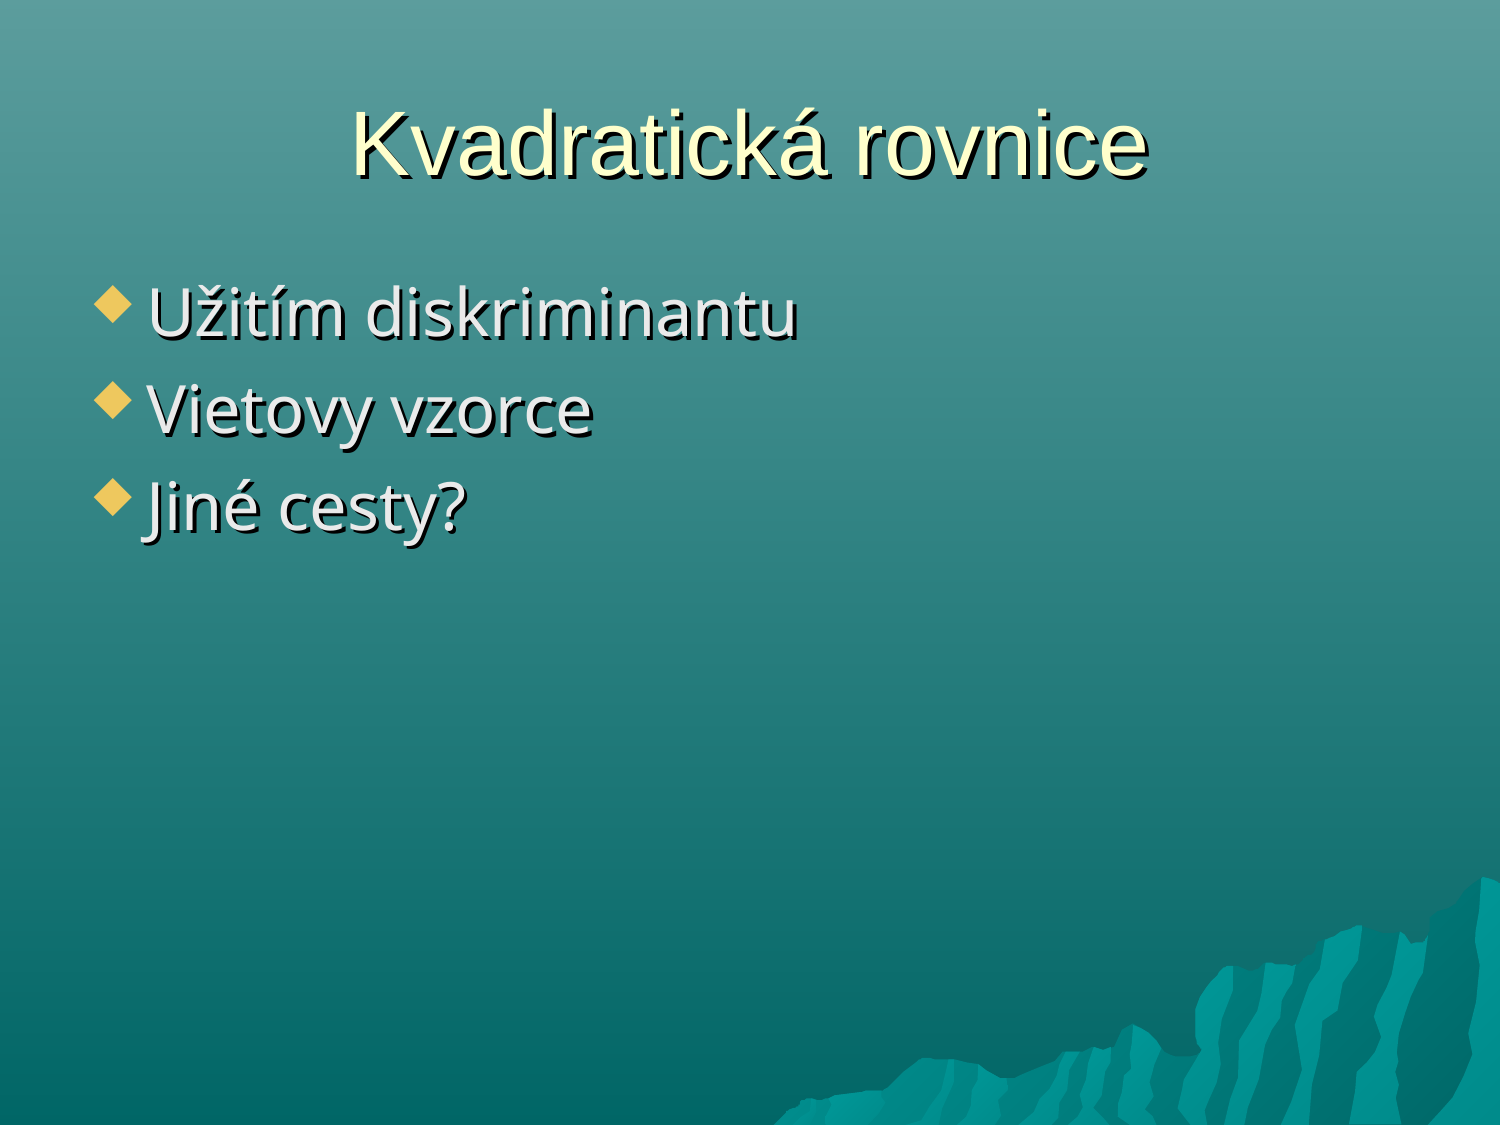

# Kvadratická rovnice
Užitím diskriminantu
Vietovy vzorce
Jiné cesty?